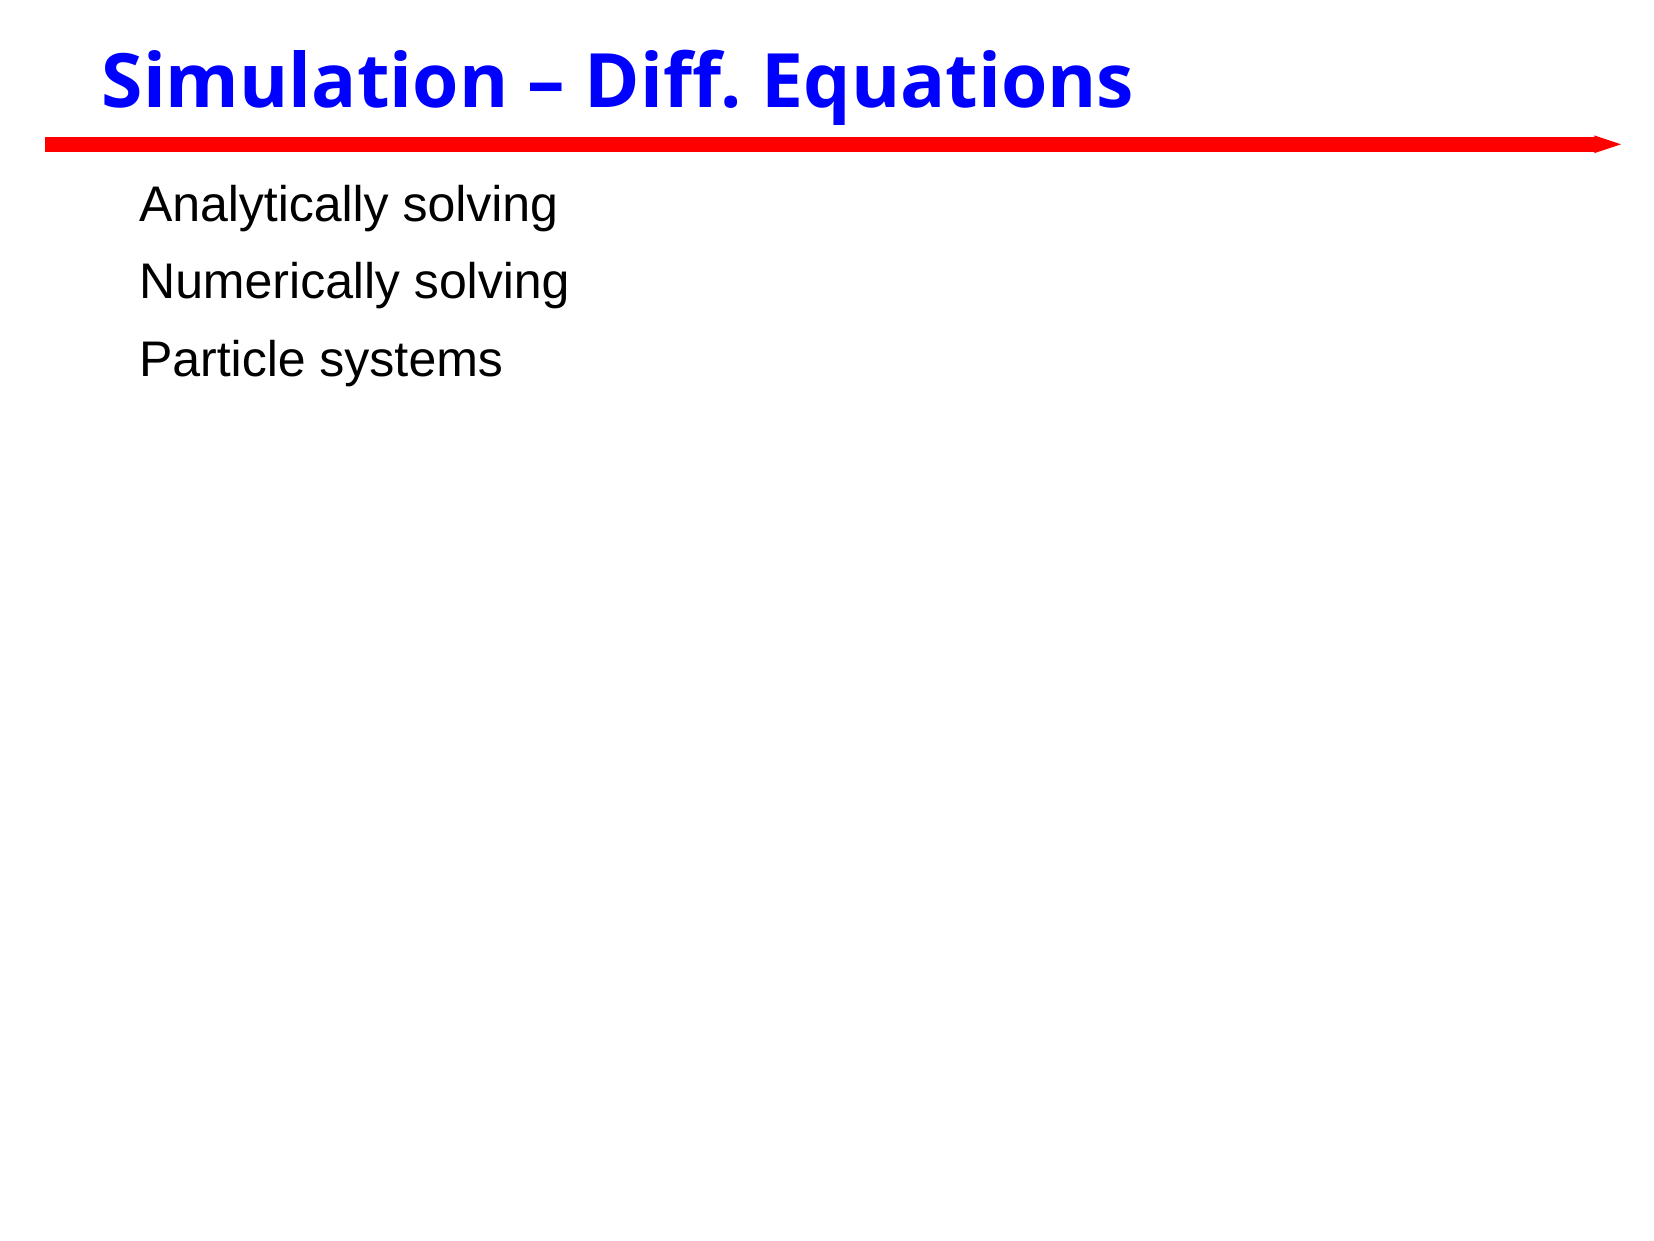

# Simulation – Diff. Equations
Analytically solving
Numerically solving
Particle systems